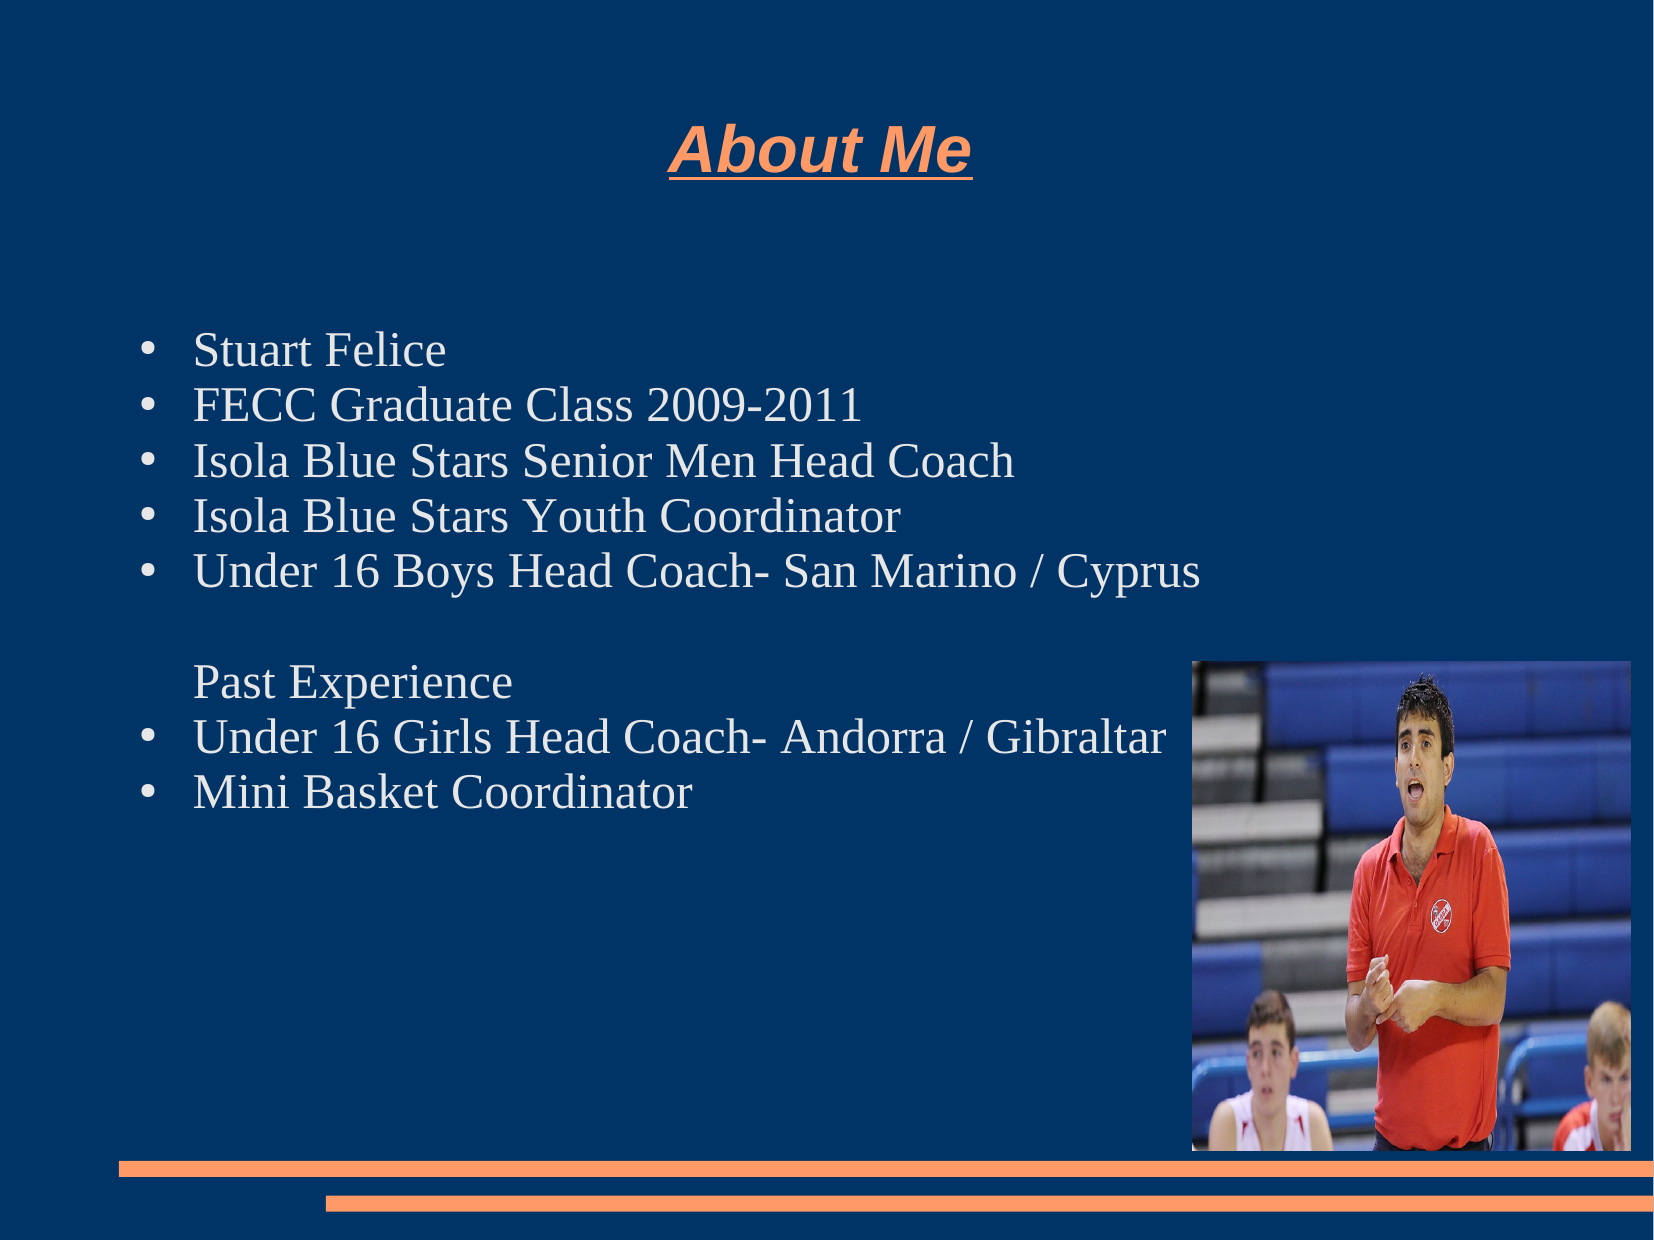

# About Me
Stuart Felice
FECC Graduate Class 2009-2011
Isola Blue Stars Senior Men Head Coach
Isola Blue Stars Youth Coordinator
Under 16 Boys Head Coach- San Marino / Cyprus
Past Experience
Under 16 Girls Head Coach- Andorra / Gibraltar
Mini Basket Coordinator